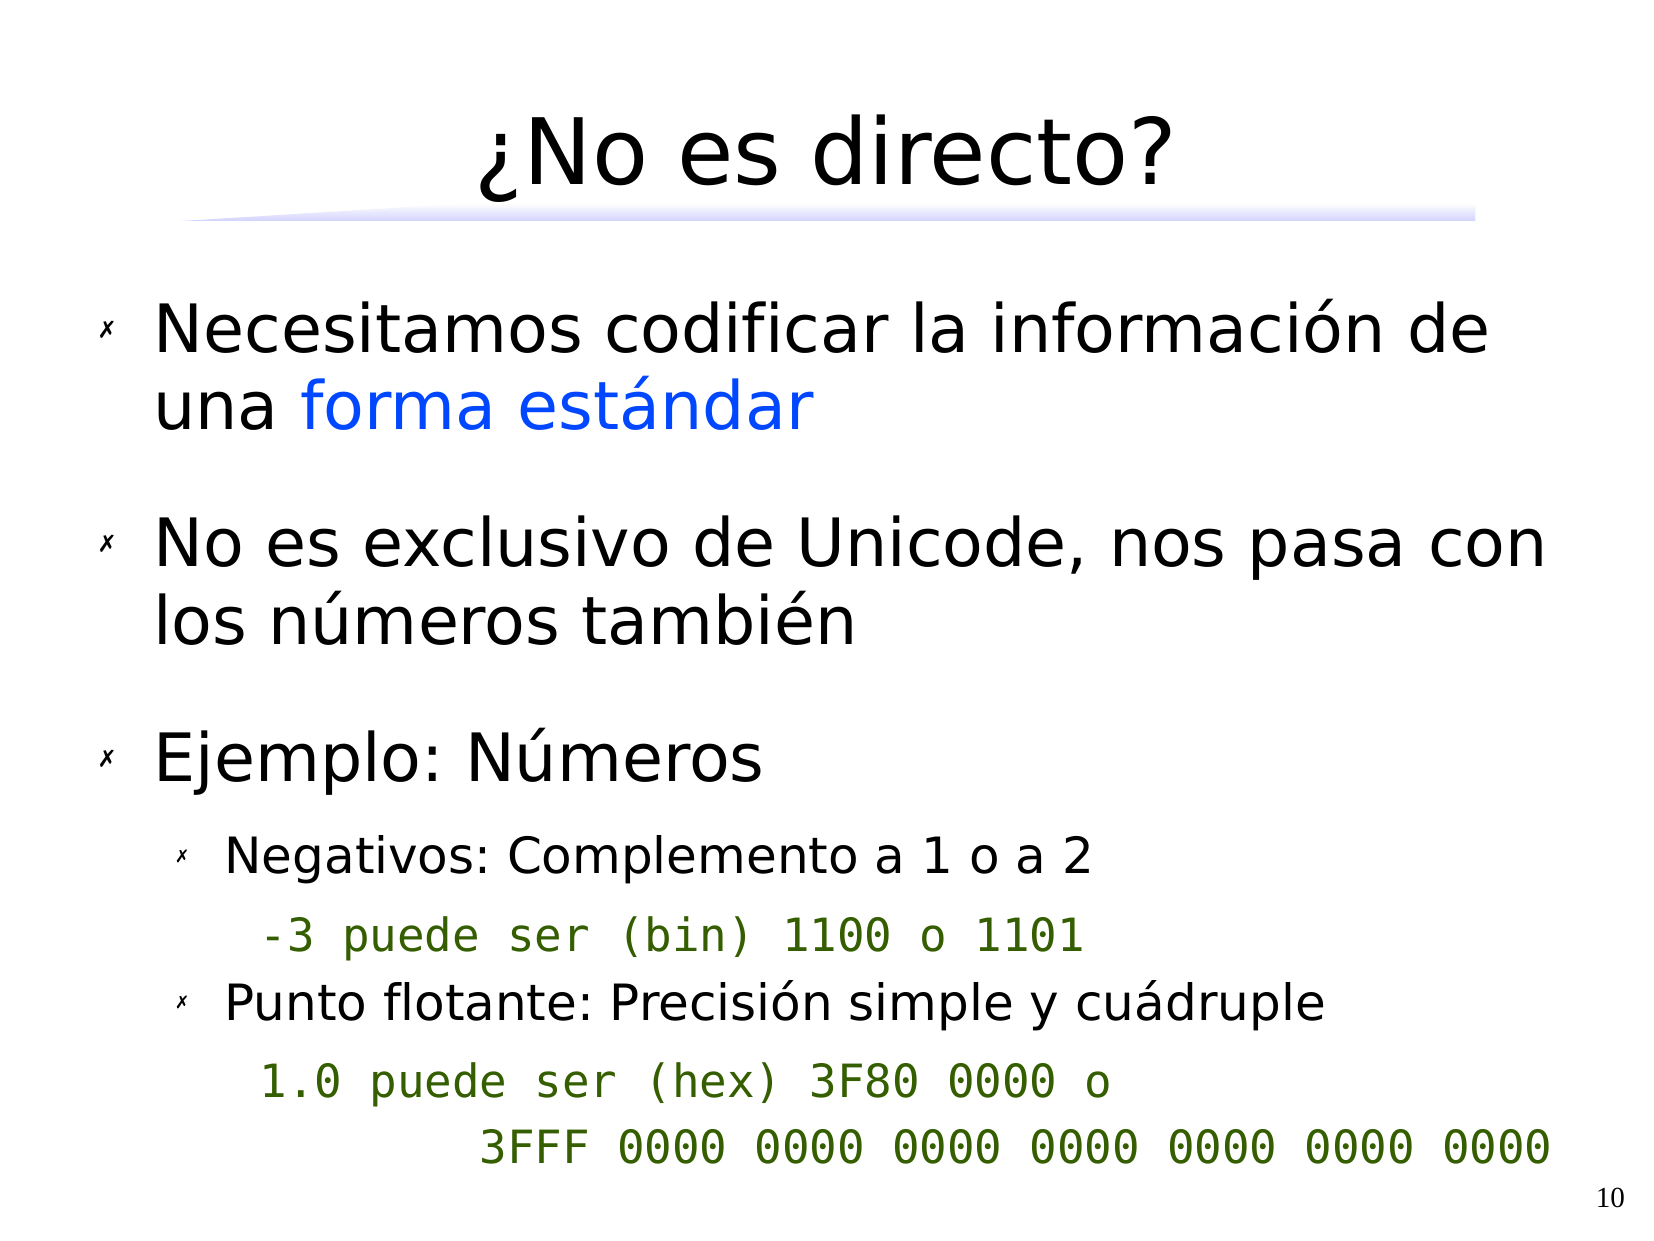

# ¿No es directo?
Necesitamos codificar la información de una forma estándar
No es exclusivo de Unicode, nos pasa con los números también
Ejemplo: Números
Negativos: Complemento a 1 o a 2
-3 puede ser (bin) 1100 o 1101
Punto flotante: Precisión simple y cuádruple
1.0 puede ser (hex) 3F80 0000 o
 3FFF 0000 0000 0000 0000 0000 0000 0000
10